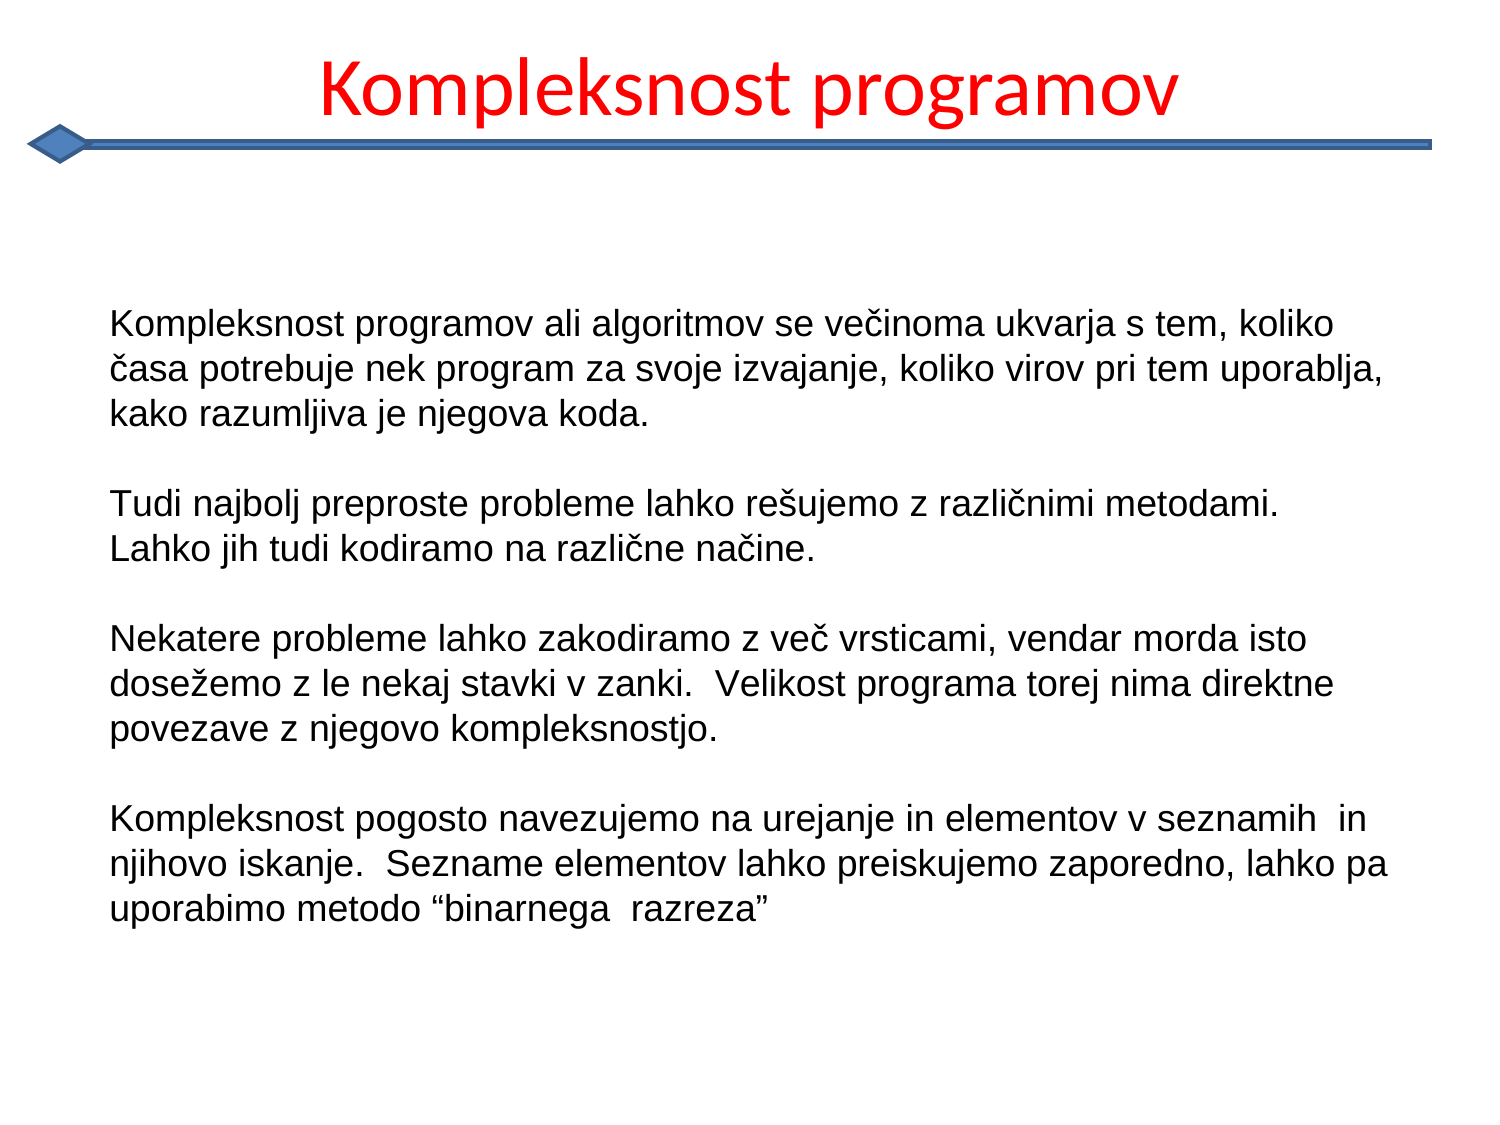

# Kompleksnost programov
Kompleksnost programov ali algoritmov se večinoma ukvarja s tem, koliko časa potrebuje nek program za svoje izvajanje, koliko virov pri tem uporablja, kako razumljiva je njegova koda.
Tudi najbolj preproste probleme lahko rešujemo z različnimi metodami. Lahko jih tudi kodiramo na različne načine.
Nekatere probleme lahko zakodiramo z več vrsticami, vendar morda isto dosežemo z le nekaj stavki v zanki. Velikost programa torej nima direktne povezave z njegovo kompleksnostjo.
Kompleksnost pogosto navezujemo na urejanje in elementov v seznamih in njihovo iskanje. Sezname elementov lahko preiskujemo zaporedno, lahko pa uporabimo metodo “binarnega razreza”